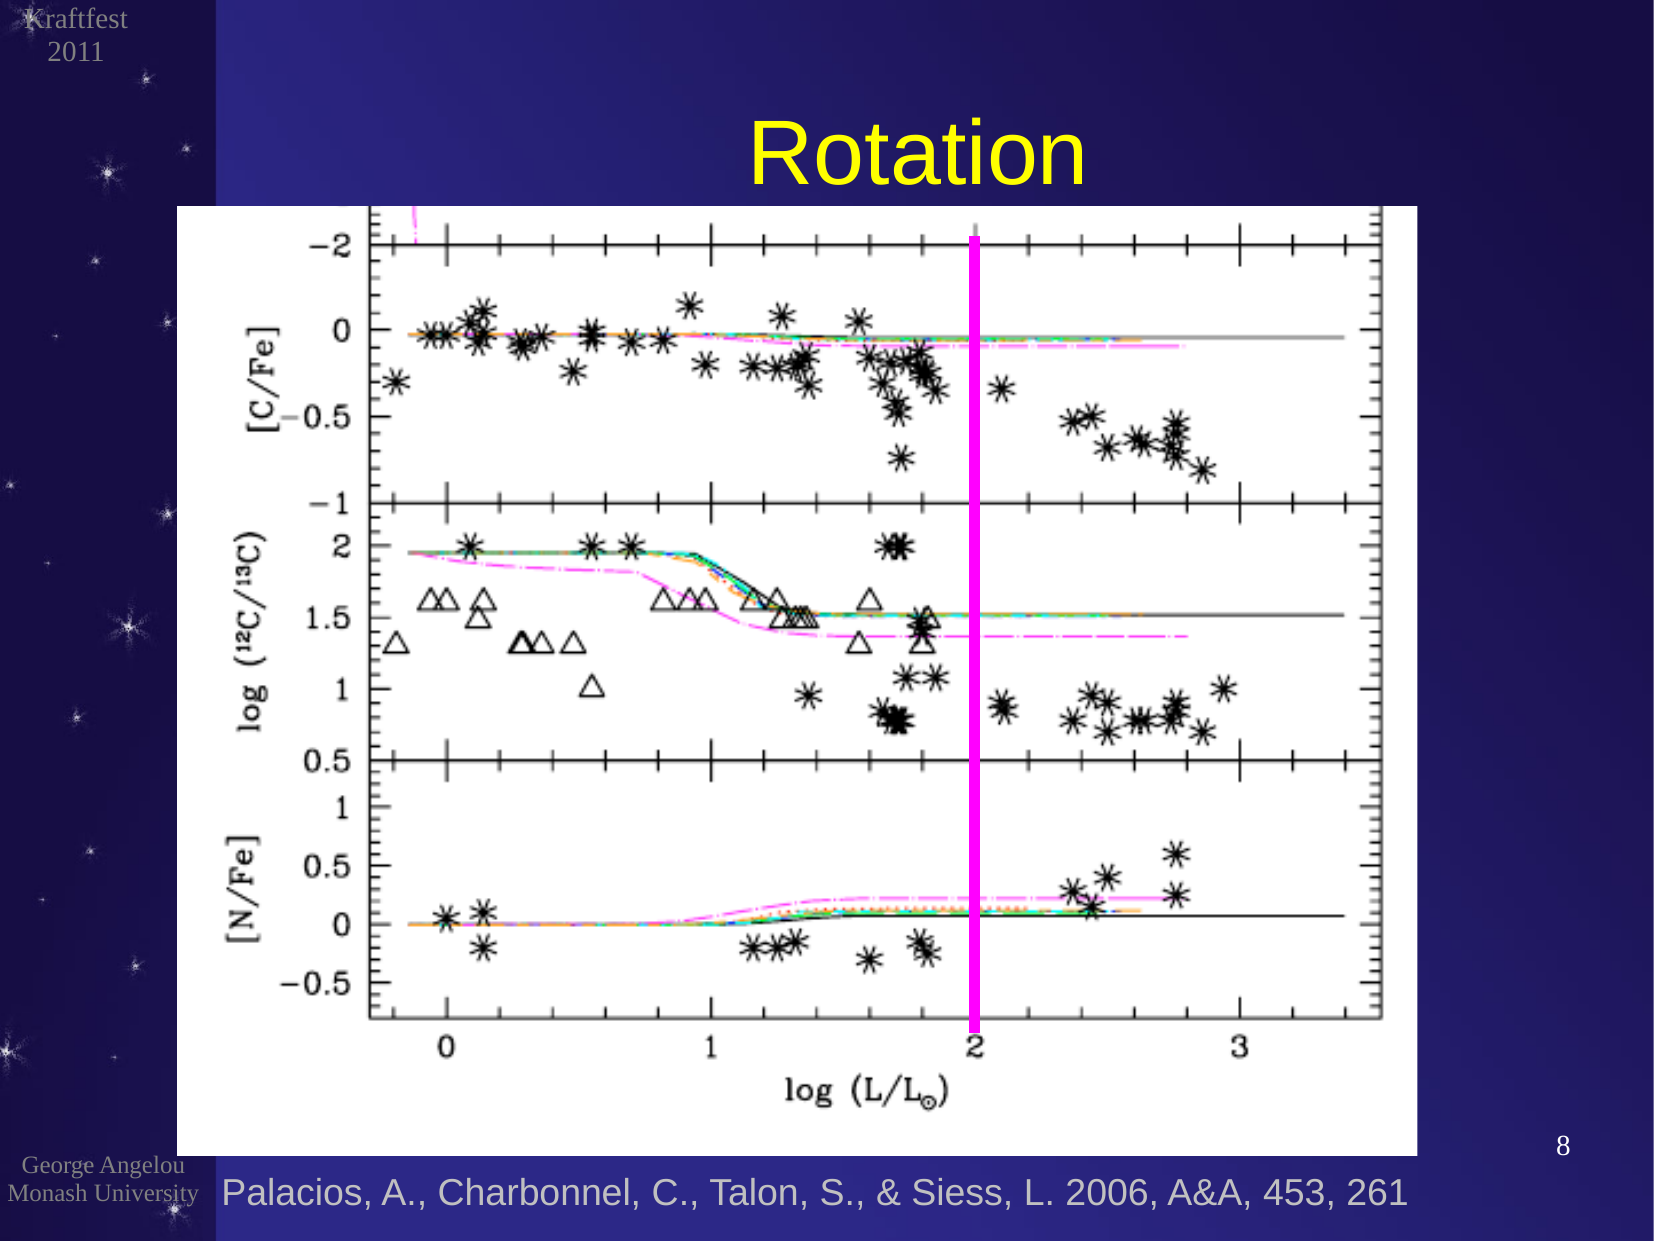

# Rotation
Palacios, A., Charbonnel, C., Talon, S., & Siess, L. 2006, A&A, 453, 261
8